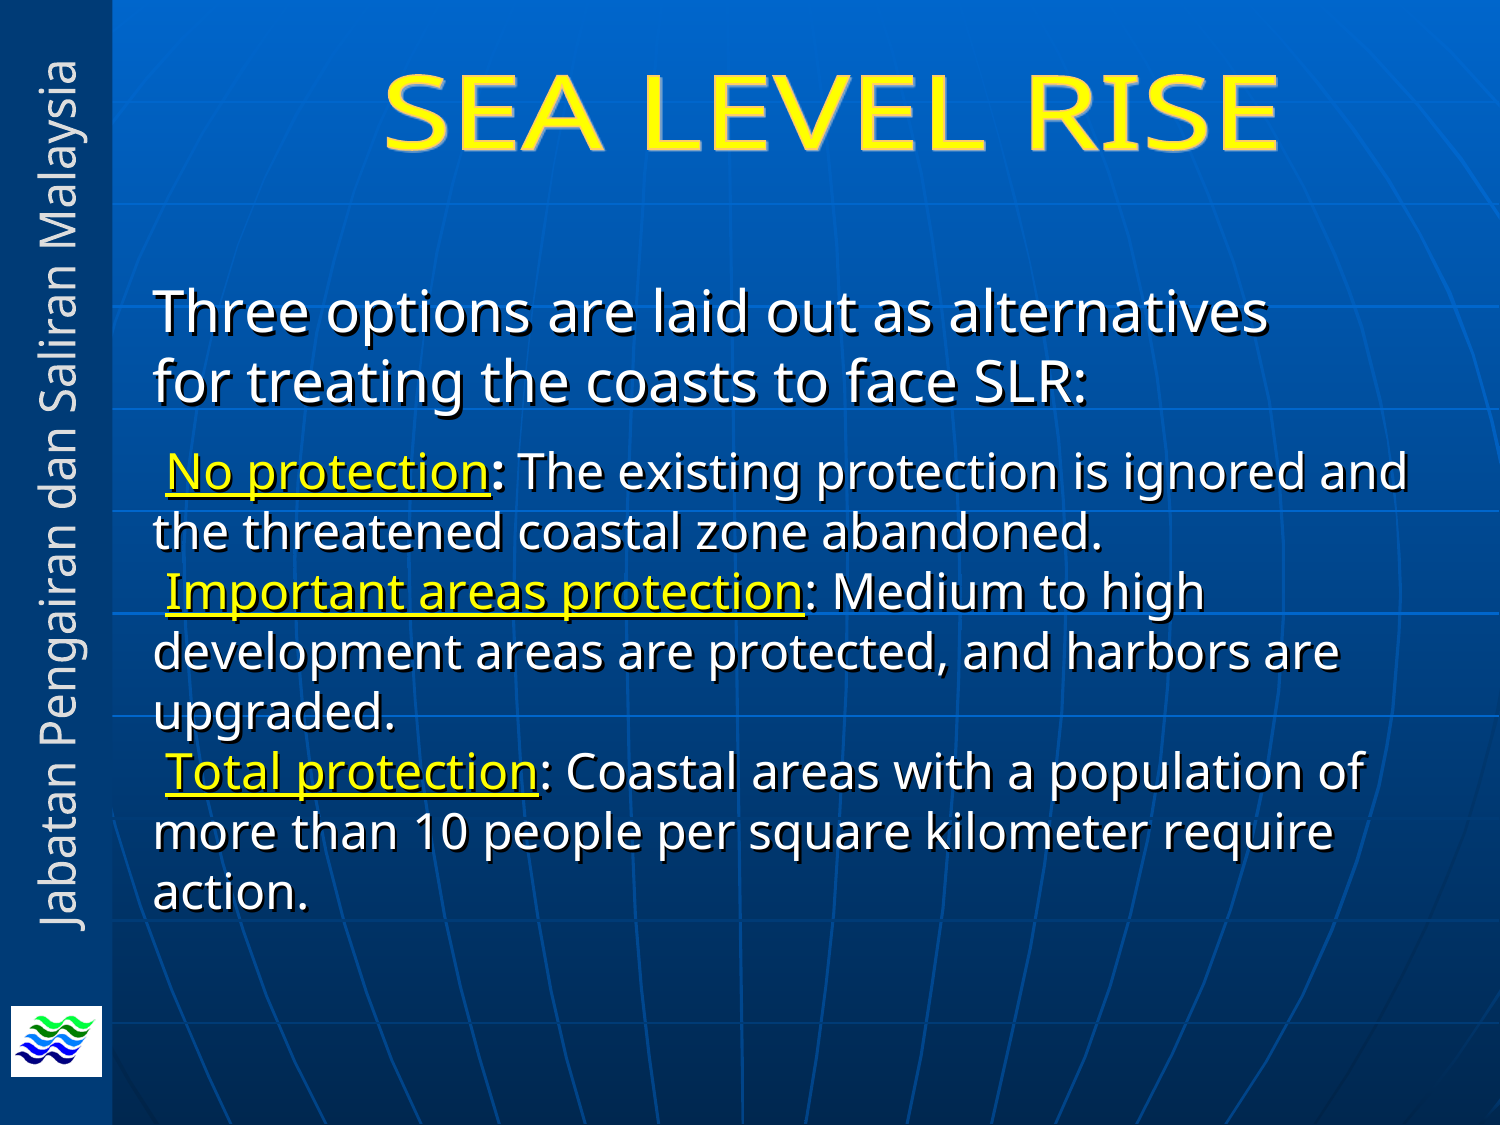

SEA LEVEL RISE
Three options are laid out as alternatives
for treating the coasts to face SLR:
 No protection: The existing protection is ignored and the threatened coastal zone abandoned.
 Important areas protection: Medium to high development areas are protected, and harbors are upgraded.
 Total protection: Coastal areas with a population of more than 10 people per square kilometer require action.
Jabatan Pengairan dan Saliran Malaysia